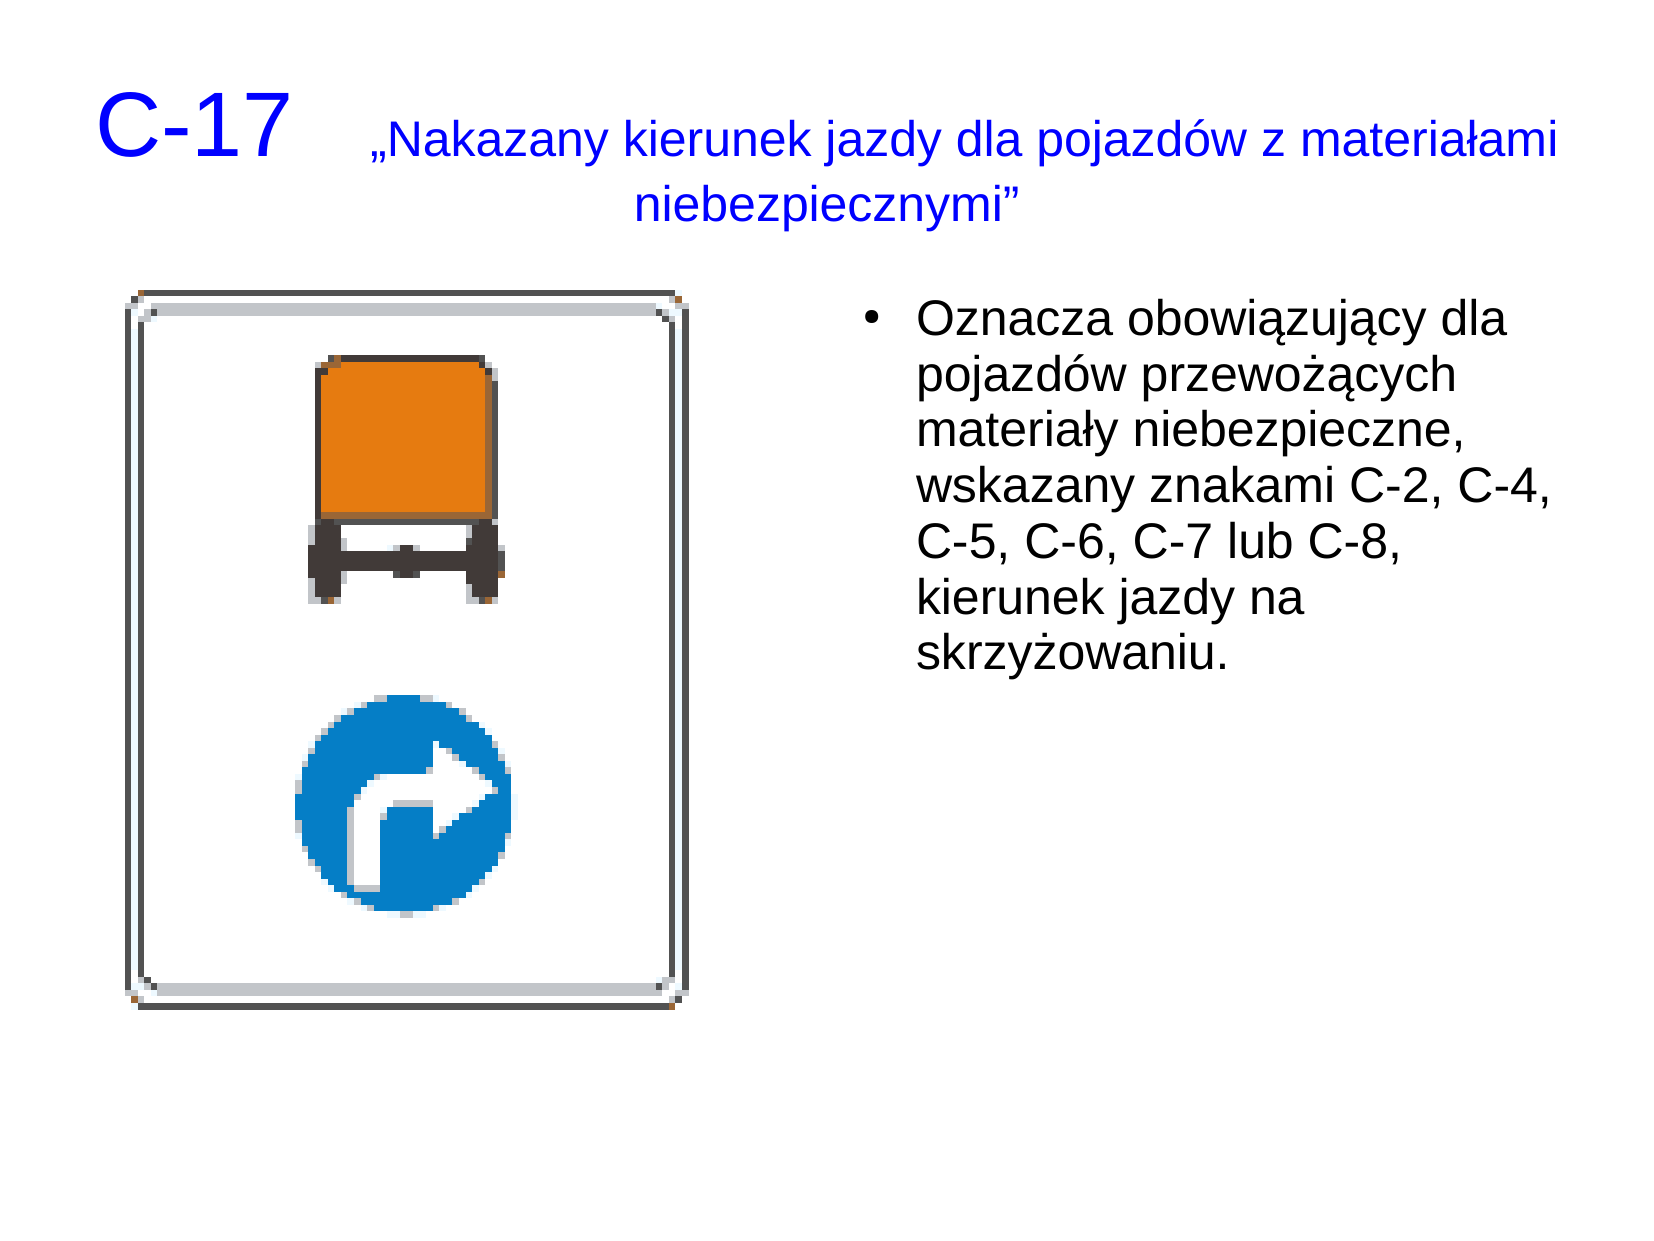

# C-17 „Nakazany kierunek jazdy dla pojazdów z materiałami niebezpiecznymi”
Oznacza obowiązujący dla pojazdów przewożących materiały niebezpieczne, wskazany znakami C-2, C-4, C-5, C-6, C-7 lub C-8, kierunek jazdy na skrzyżowaniu.